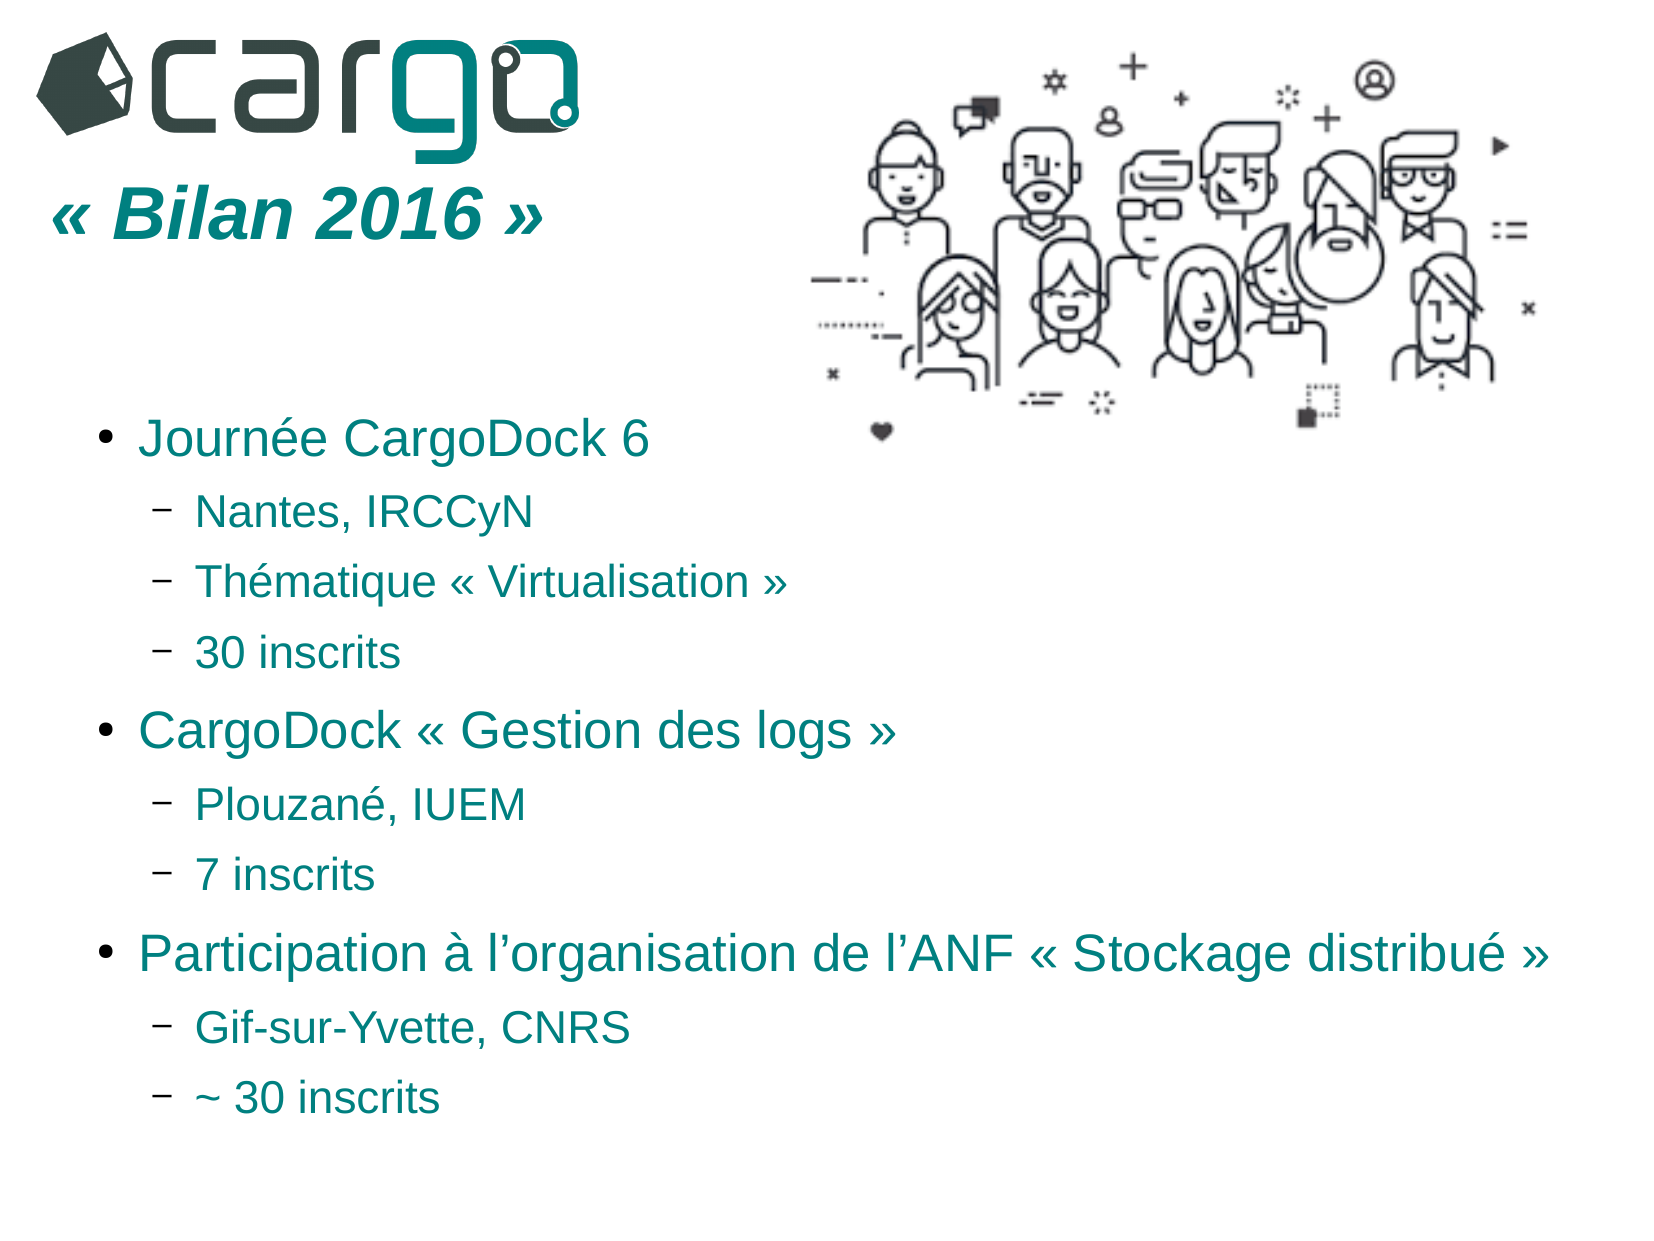

« Bilan 2016 »
# Journée CargoDock 6
Nantes, IRCCyN
Thématique « Virtualisation »
30 inscrits
CargoDock « Gestion des logs »
Plouzané, IUEM
7 inscrits
Participation à l’organisation de l’ANF « Stockage distribué »
Gif-sur-Yvette, CNRS
~ 30 inscrits